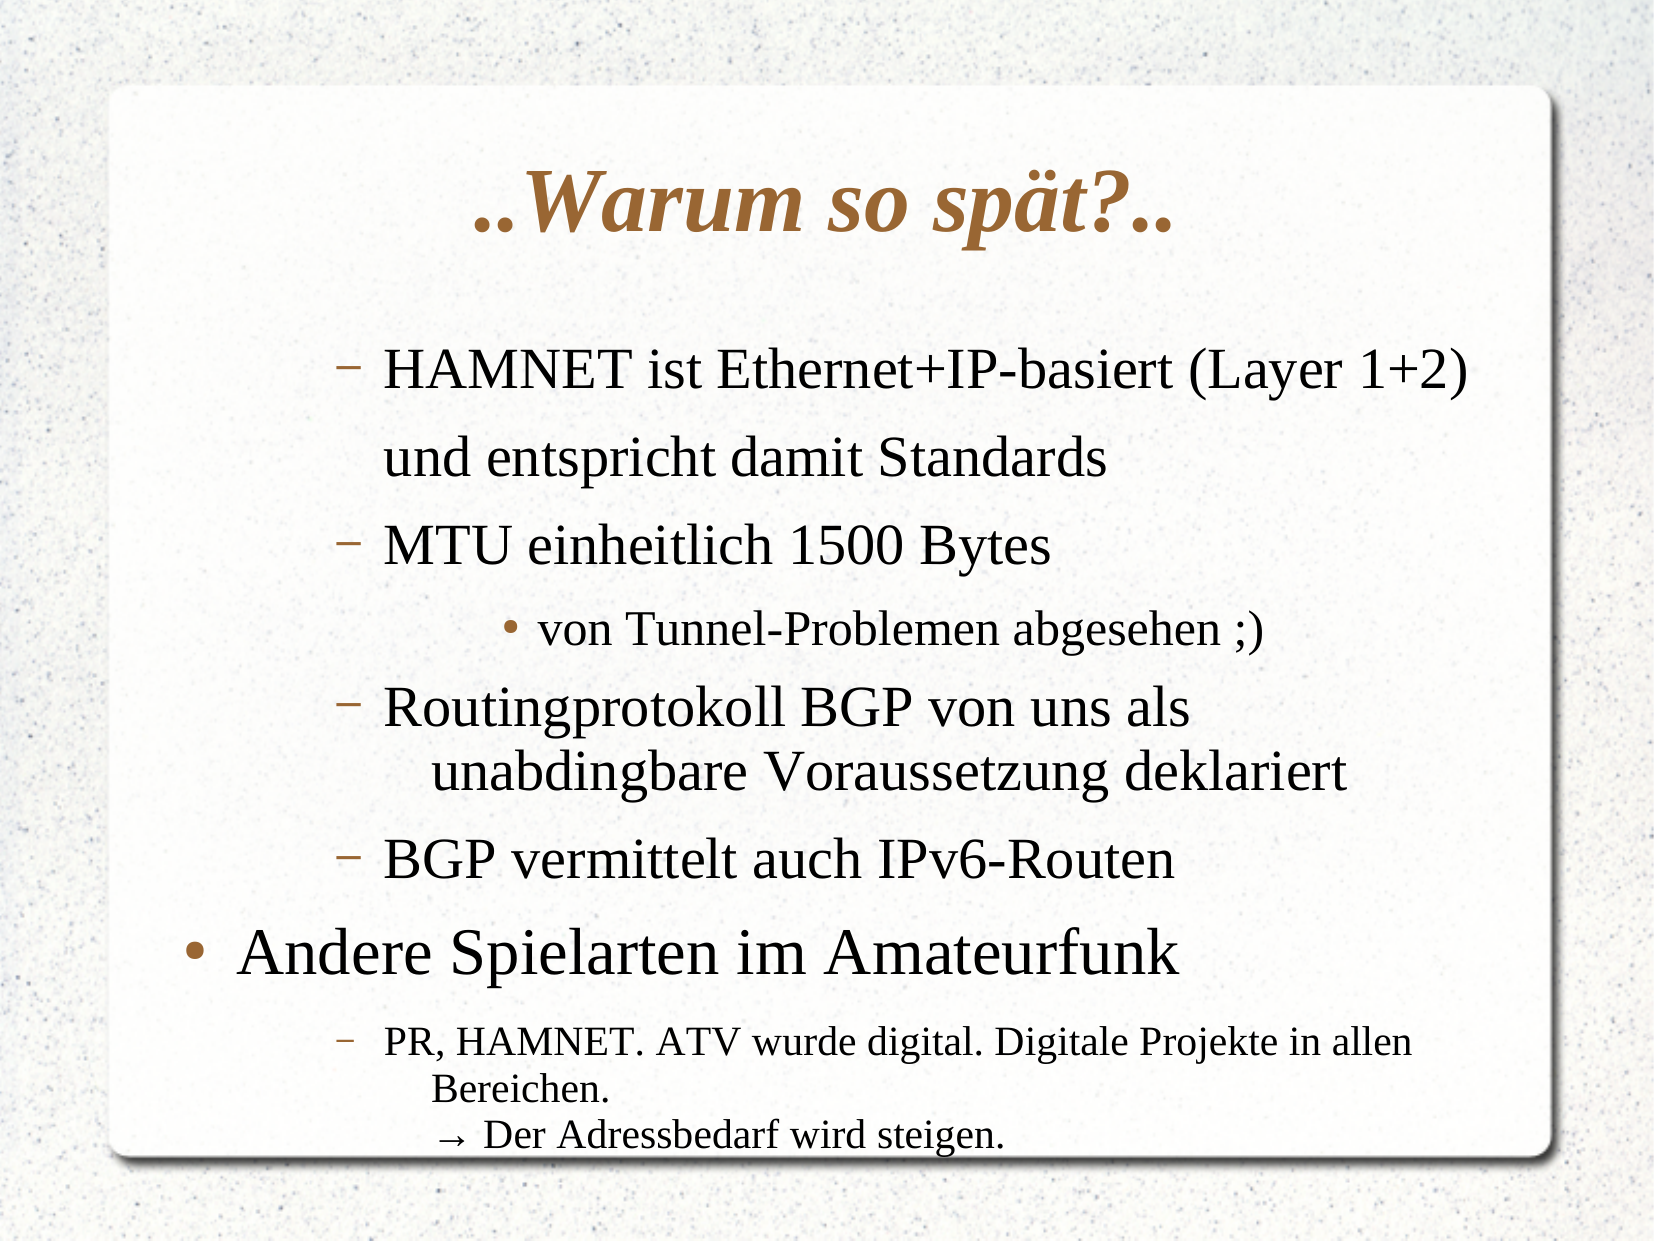

# ..Warum so spät?..
HAMNET ist Ethernet+IP-basiert (Layer 1+2)
und entspricht damit Standards
MTU einheitlich 1500 Bytes
von Tunnel-Problemen abgesehen ;)
Routingprotokoll BGP von uns als unabdingbare Voraussetzung deklariert
BGP vermittelt auch IPv6-Routen
Andere Spielarten im Amateurfunk
PR, HAMNET. ATV wurde digital. Digitale Projekte in allen Bereichen.
→ Der Adressbedarf wird steigen.